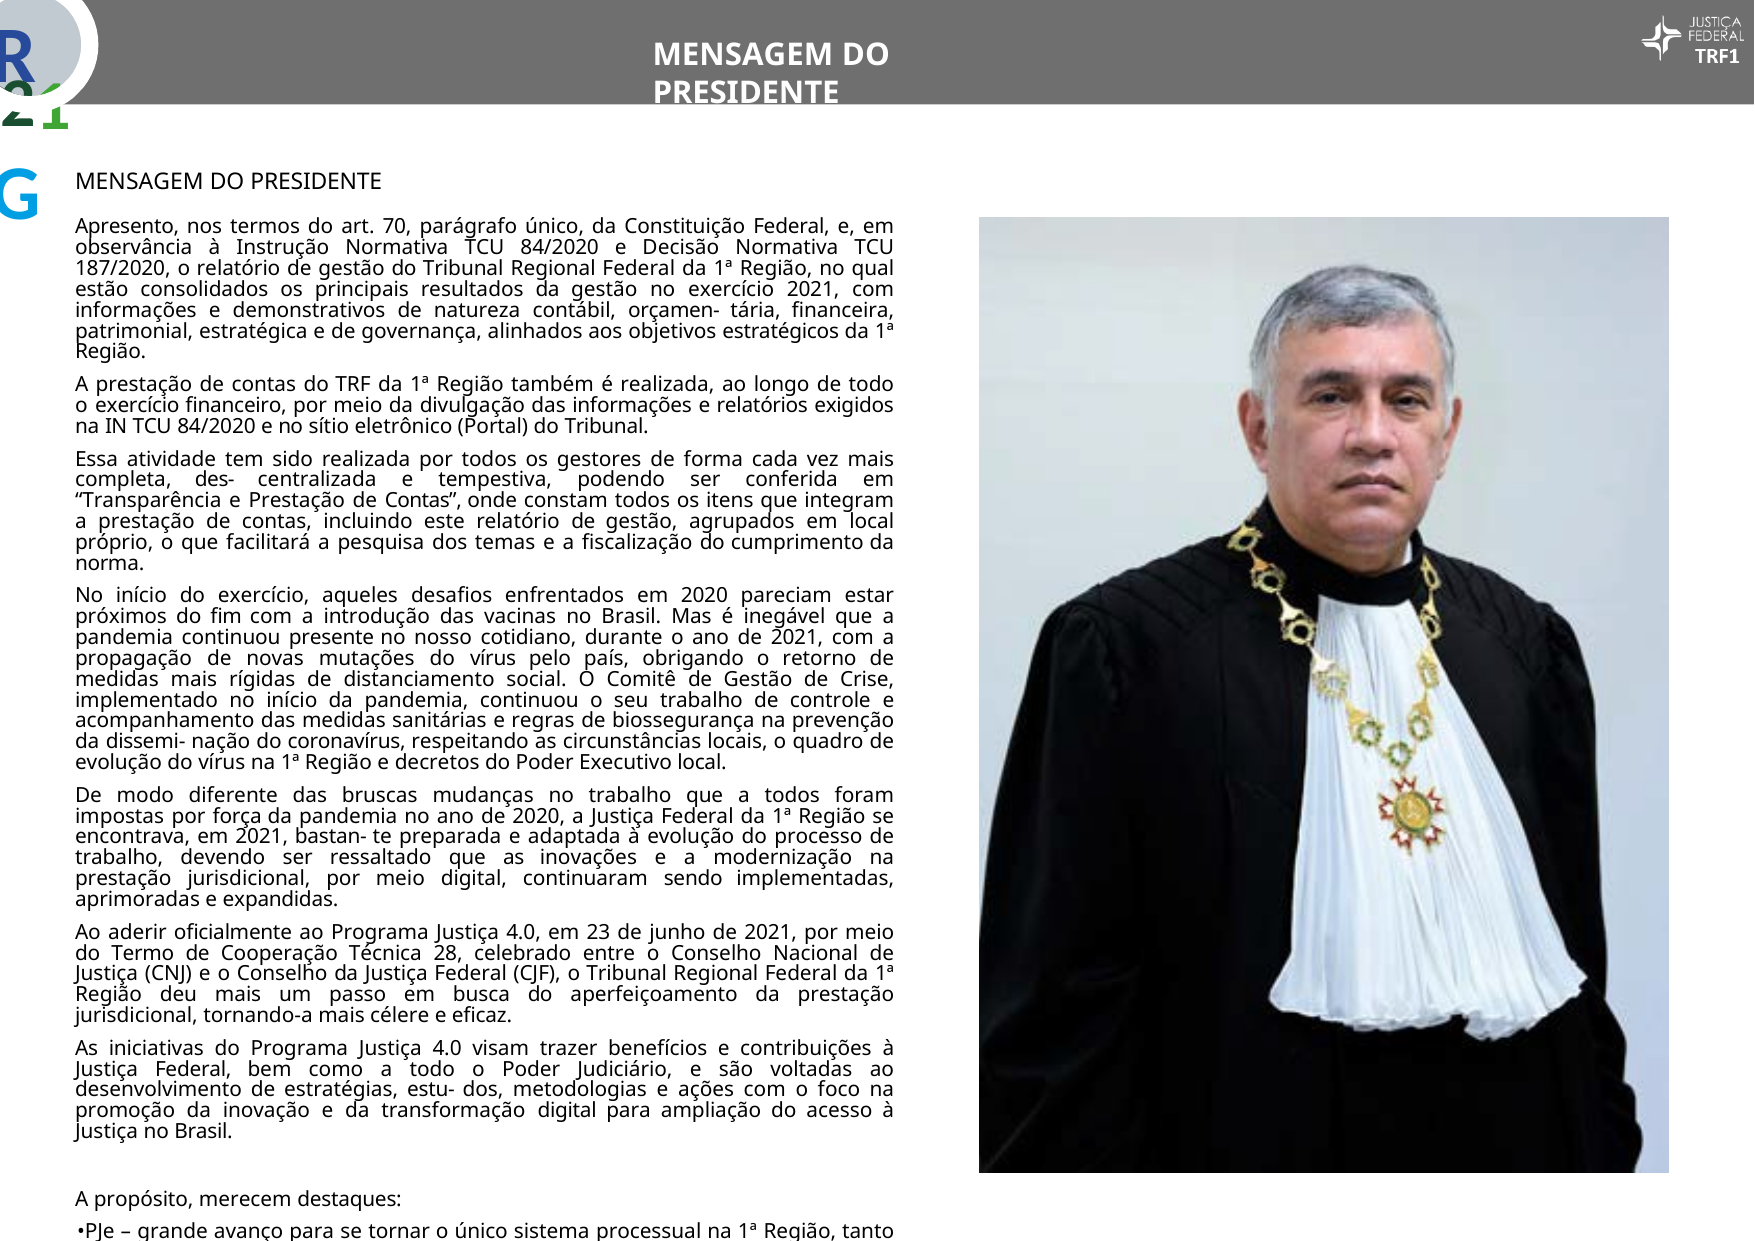

RG
# 21
MENSAGEM DO PRESIDENTE
MENSAGEM DO PRESIDENTE
Apresento, nos termos do art. 70, parágrafo único, da Constituição Federal, e, em observância à Instrução Normativa TCU 84/2020 e Decisão Normativa TCU 187/2020, o relatório de gestão do Tribunal Regional Federal da 1ª Região, no qual estão consolidados os principais resultados da gestão no exercício 2021, com informações e demonstrativos de natureza contábil, orçamen- tária, financeira, patrimonial, estratégica e de governança, alinhados aos objetivos estratégicos da 1ª Região.
A prestação de contas do TRF da 1ª Região também é realizada, ao longo de todo o exercício financeiro, por meio da divulgação das informações e relatórios exigidos na IN TCU 84/2020 e no sítio eletrônico (Portal) do Tribunal.
Essa atividade tem sido realizada por todos os gestores de forma cada vez mais completa, des- centralizada e tempestiva, podendo ser conferida em “Transparência e Prestação de Contas”, onde constam todos os itens que integram a prestação de contas, incluindo este relatório de gestão, agrupados em local próprio, o que facilitará a pesquisa dos temas e a fiscalização do cumprimento da norma.
No início do exercício, aqueles desafios enfrentados em 2020 pareciam estar próximos do fim com a introdução das vacinas no Brasil. Mas é inegável que a pandemia continuou presente no nosso cotidiano, durante o ano de 2021, com a propagação de novas mutações do vírus pelo país, obrigando o retorno de medidas mais rígidas de distanciamento social. O Comitê de Gestão de Crise, implementado no início da pandemia, continuou o seu trabalho de controle e acompanhamento das medidas sanitárias e regras de biossegurança na prevenção da dissemi- nação do coronavírus, respeitando as circunstâncias locais, o quadro de evolução do vírus na 1ª Região e decretos do Poder Executivo local.
De modo diferente das bruscas mudanças no trabalho que a todos foram impostas por força da pandemia no ano de 2020, a Justiça Federal da 1ª Região se encontrava, em 2021, bastan- te preparada e adaptada à evolução do processo de trabalho, devendo ser ressaltado que as inovações e a modernização na prestação jurisdicional, por meio digital, continuaram sendo implementadas, aprimoradas e expandidas.
Ao aderir oficialmente ao Programa Justiça 4.0, em 23 de junho de 2021, por meio do Termo de Cooperação Técnica 28, celebrado entre o Conselho Nacional de Justiça (CNJ) e o Conselho da Justiça Federal (CJF), o Tribunal Regional Federal da 1ª Região deu mais um passo em busca do aperfeiçoamento da prestação jurisdicional, tornando-a mais célere e eficaz.
As iniciativas do Programa Justiça 4.0 visam trazer benefícios e contribuições à Justiça Federal, bem como a todo o Poder Judiciário, e são voltadas ao desenvolvimento de estratégias, estu- dos, metodologias e ações com o foco na promoção da inovação e da transformação digital para ampliação do acesso à Justiça no Brasil.
A propósito, merecem destaques:
PJe – grande avanço para se tornar o único sistema processual na 1ª Região, tanto no 1º grau de jurisdição quanto no 2º grau. Em dezembro de 2021, o volume de novos casos ingressados no sistema alcançou o percentual de 99,84% no 2º grau e de 99,17% no 1º grau;